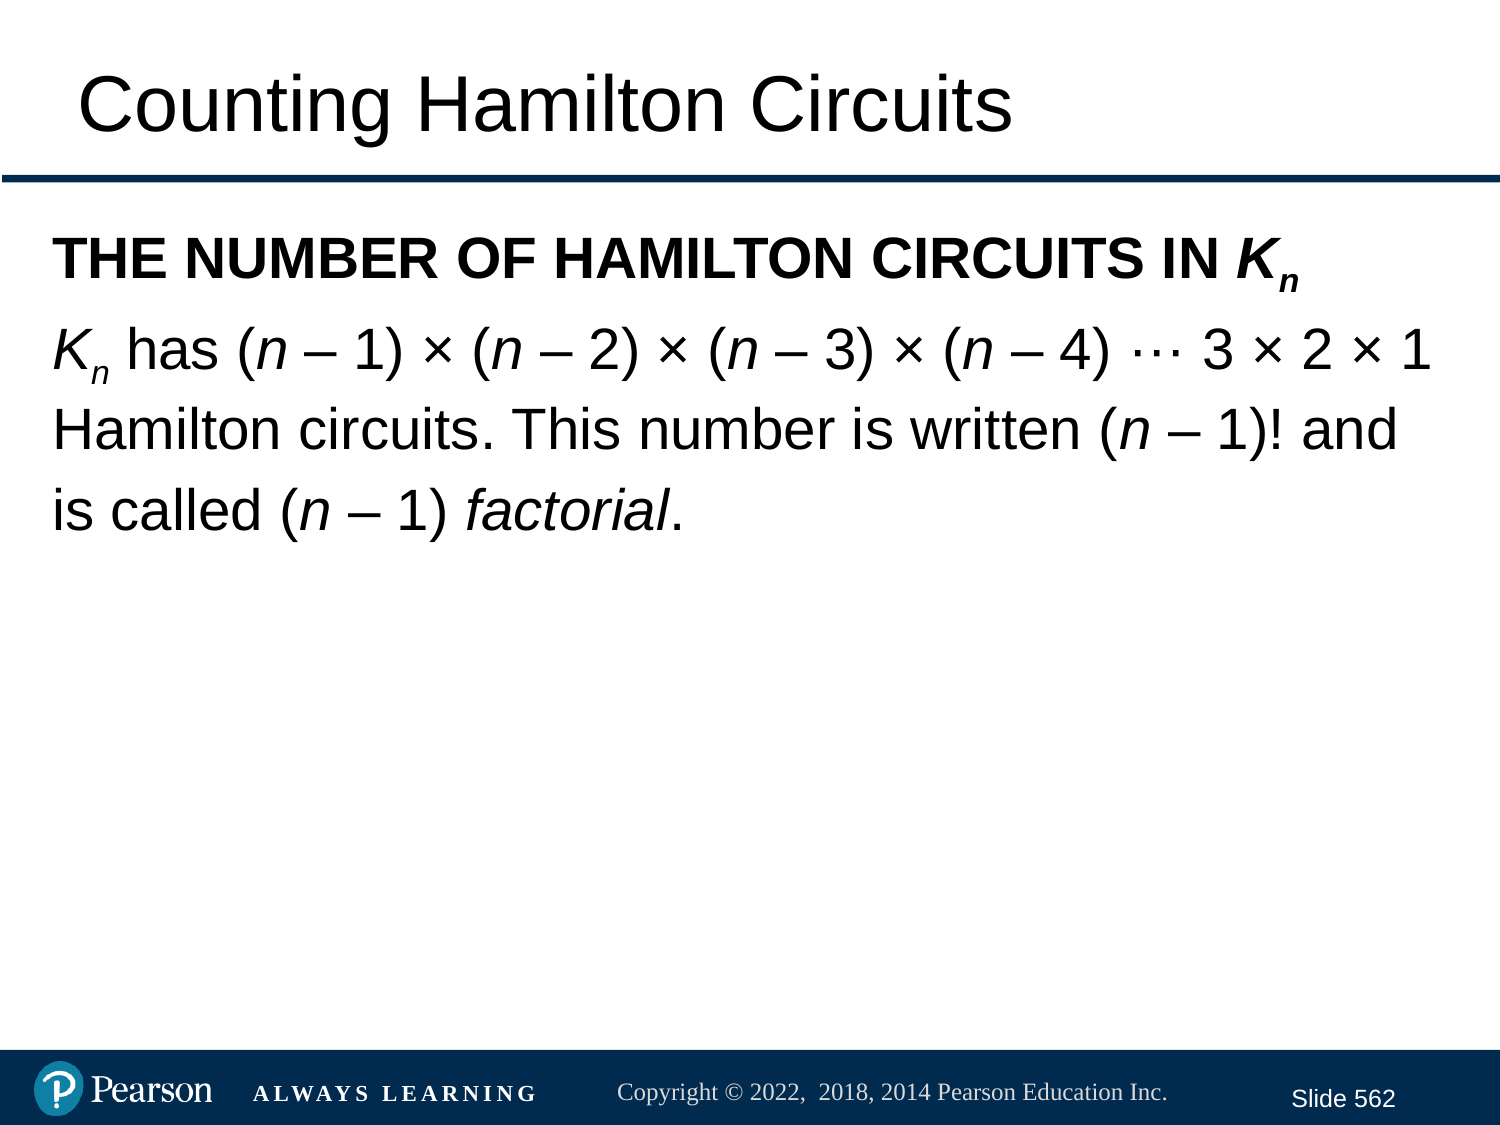

Counting Hamilton Circuits
# THE NUMBER OF HAMILTON CIRCUITS IN Kn
Kn has (n – 1) × (n – 2) × (n – 3) × (n – 4) ··· 3 × 2 × 1 Hamilton circuits. This number is written (n – 1)! and
is called (n – 1) factorial.